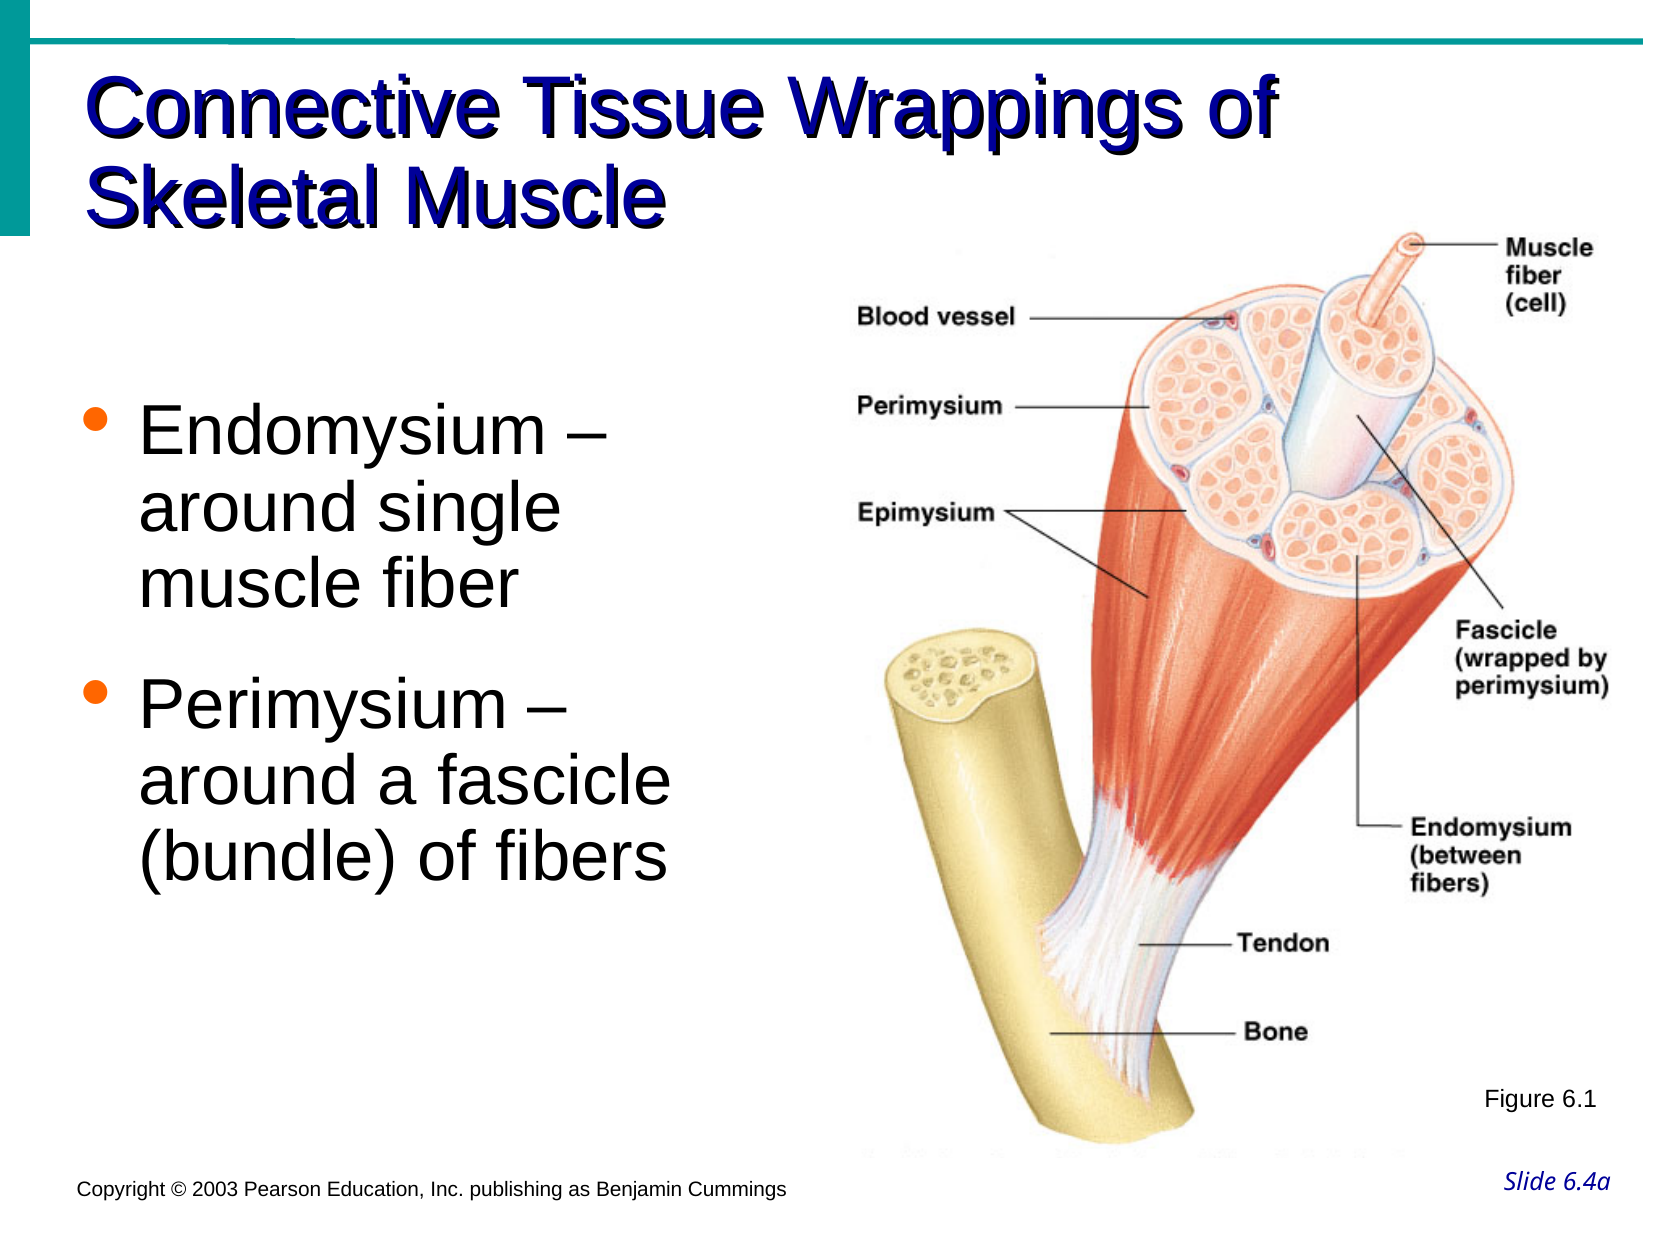

# Connective Tissue Wrappings of Skeletal Muscle
Endomysium – around single muscle fiber
Perimysium – around a fascicle (bundle) of fibers
Figure 6.1
Slide 6.4a
Copyright © 2003 Pearson Education, Inc. publishing as Benjamin Cummings